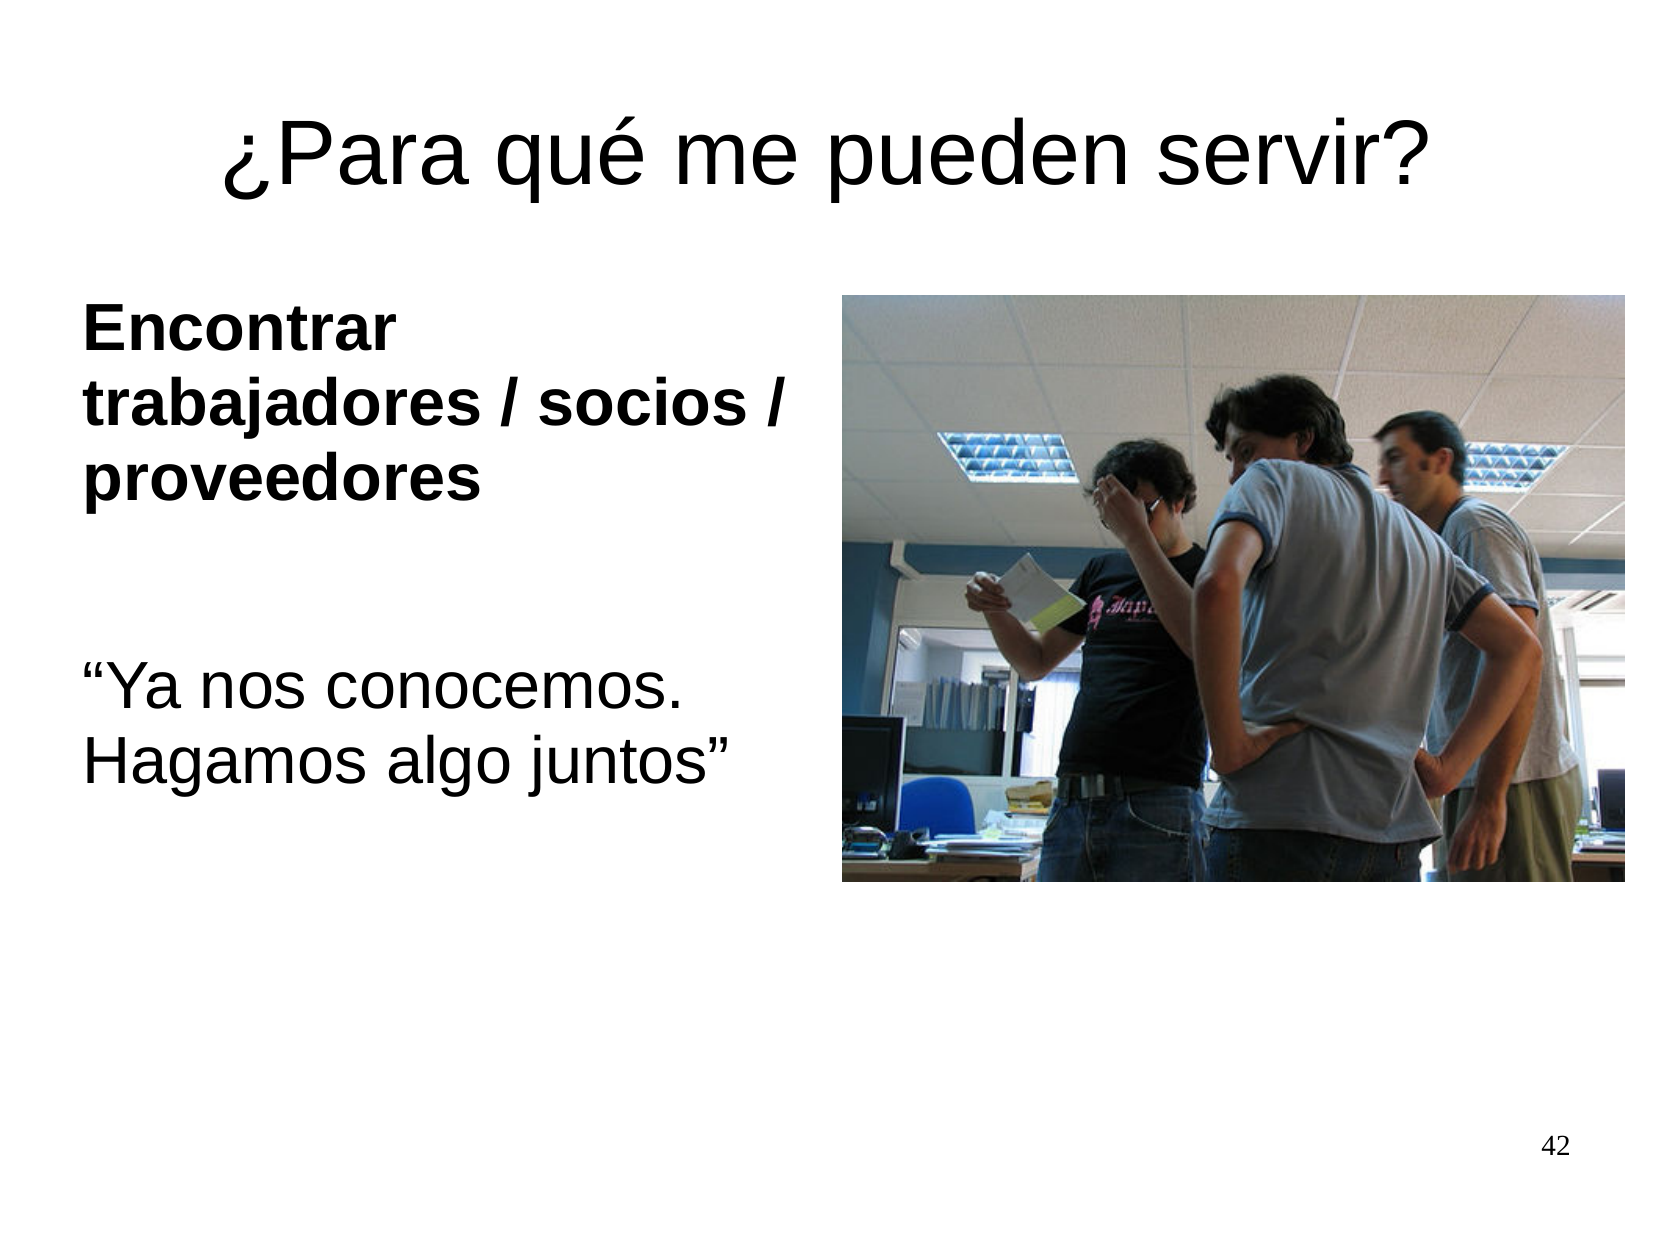

# ¿Para qué me pueden servir?
Encontrar trabajadores / socios / proveedores
“Ya nos conocemos. Hagamos algo juntos”
42